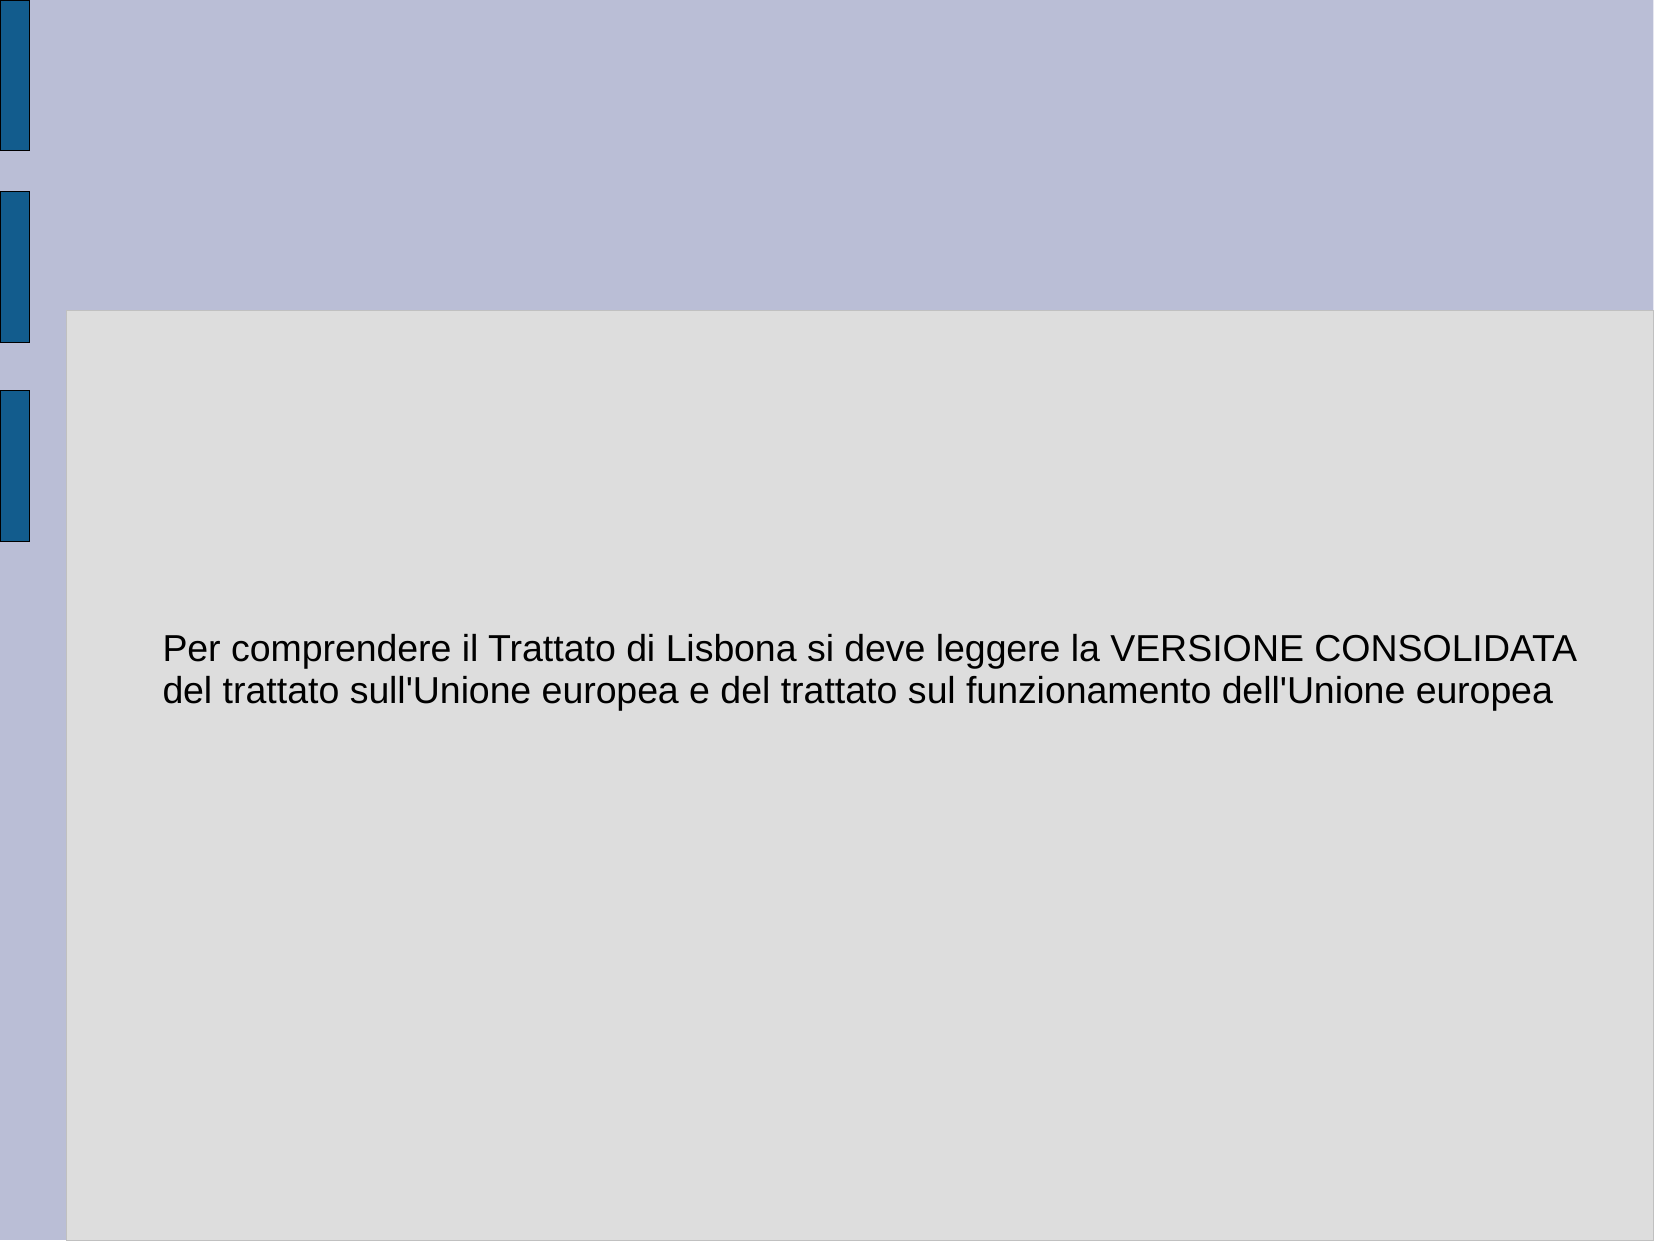

Per comprendere il Trattato di Lisbona si deve leggere la VERSIONE CONSOLIDATA del trattato sull'Unione europea e del trattato sul funzionamento dell'Unione europea